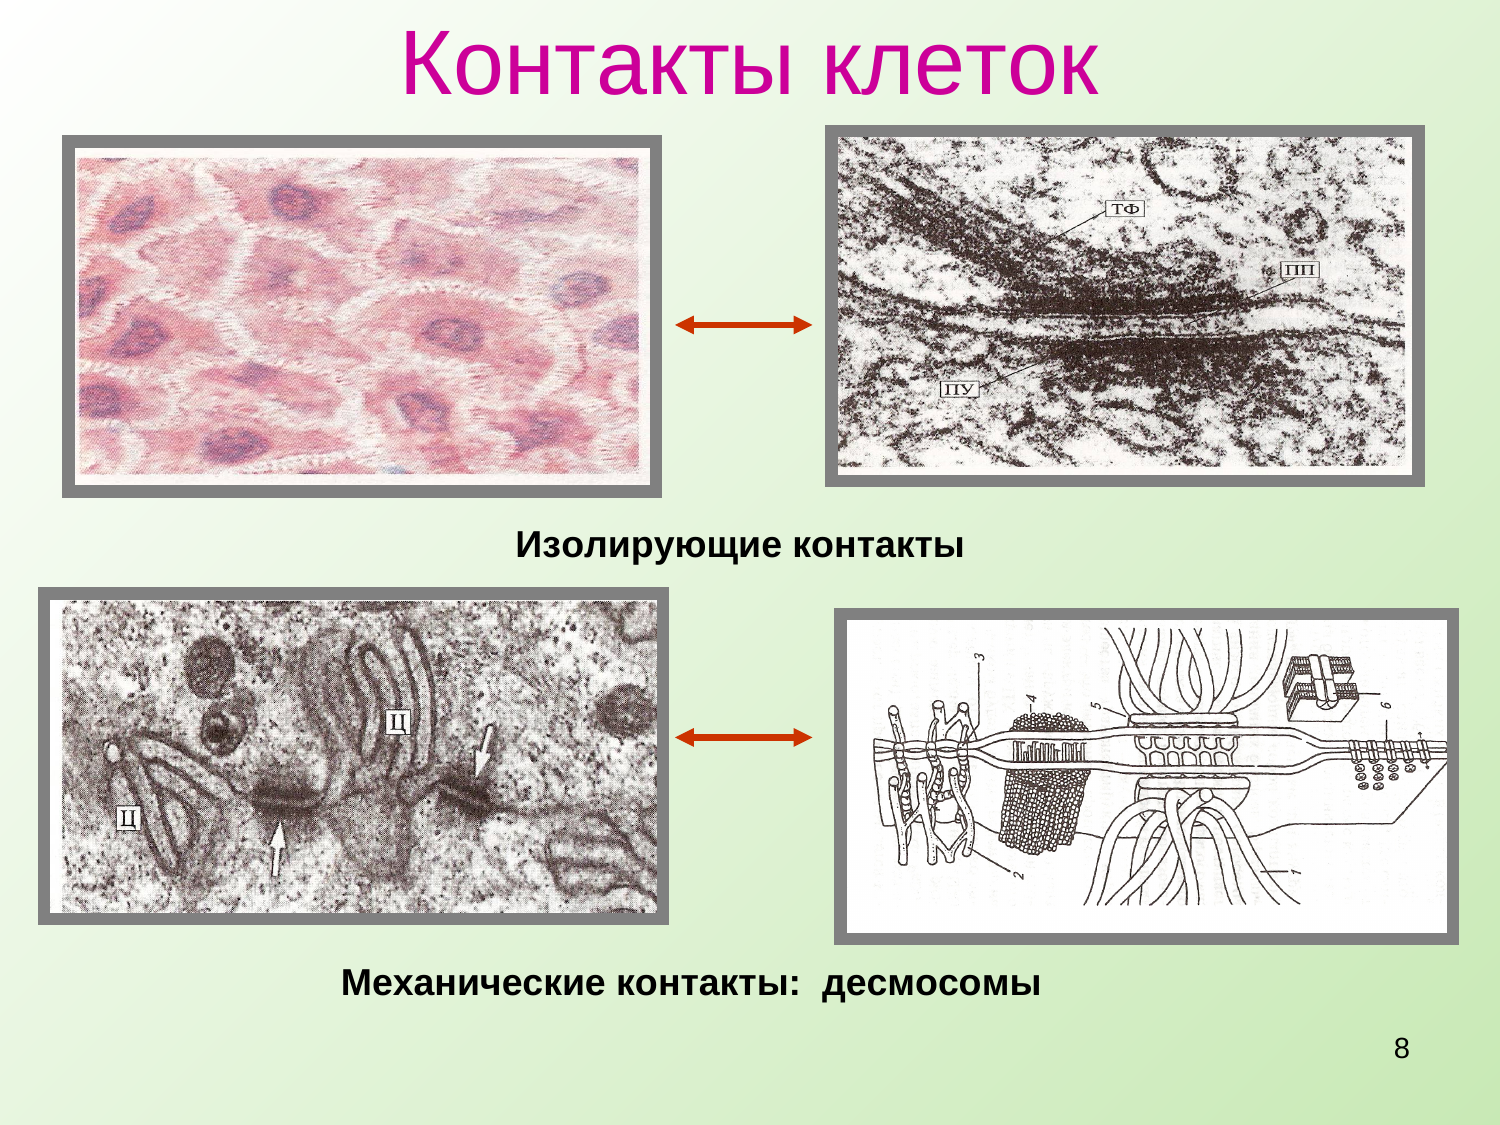

# Контакты клеток
Изолирующие контакты
Механические контакты: десмосомы
8